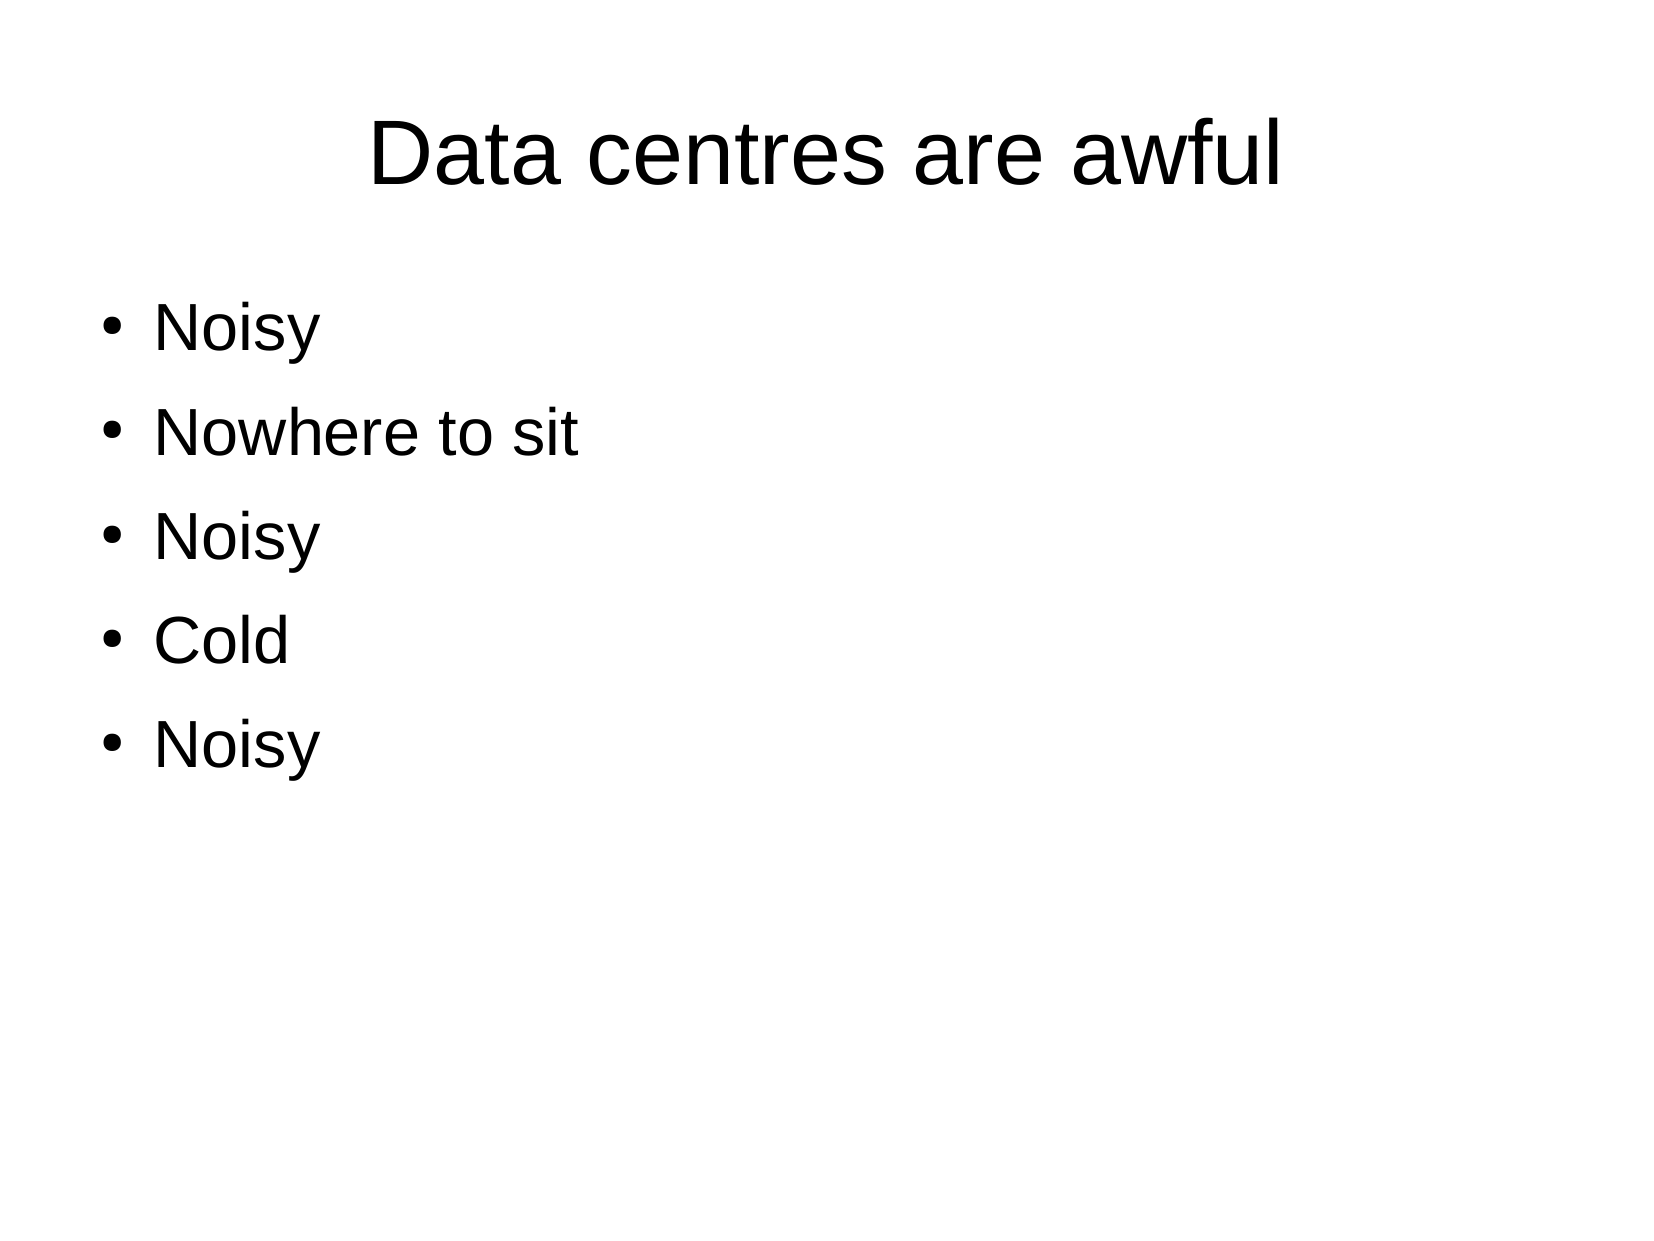

# Data centres are awful
Noisy
Nowhere to sit
Noisy
Cold
Noisy